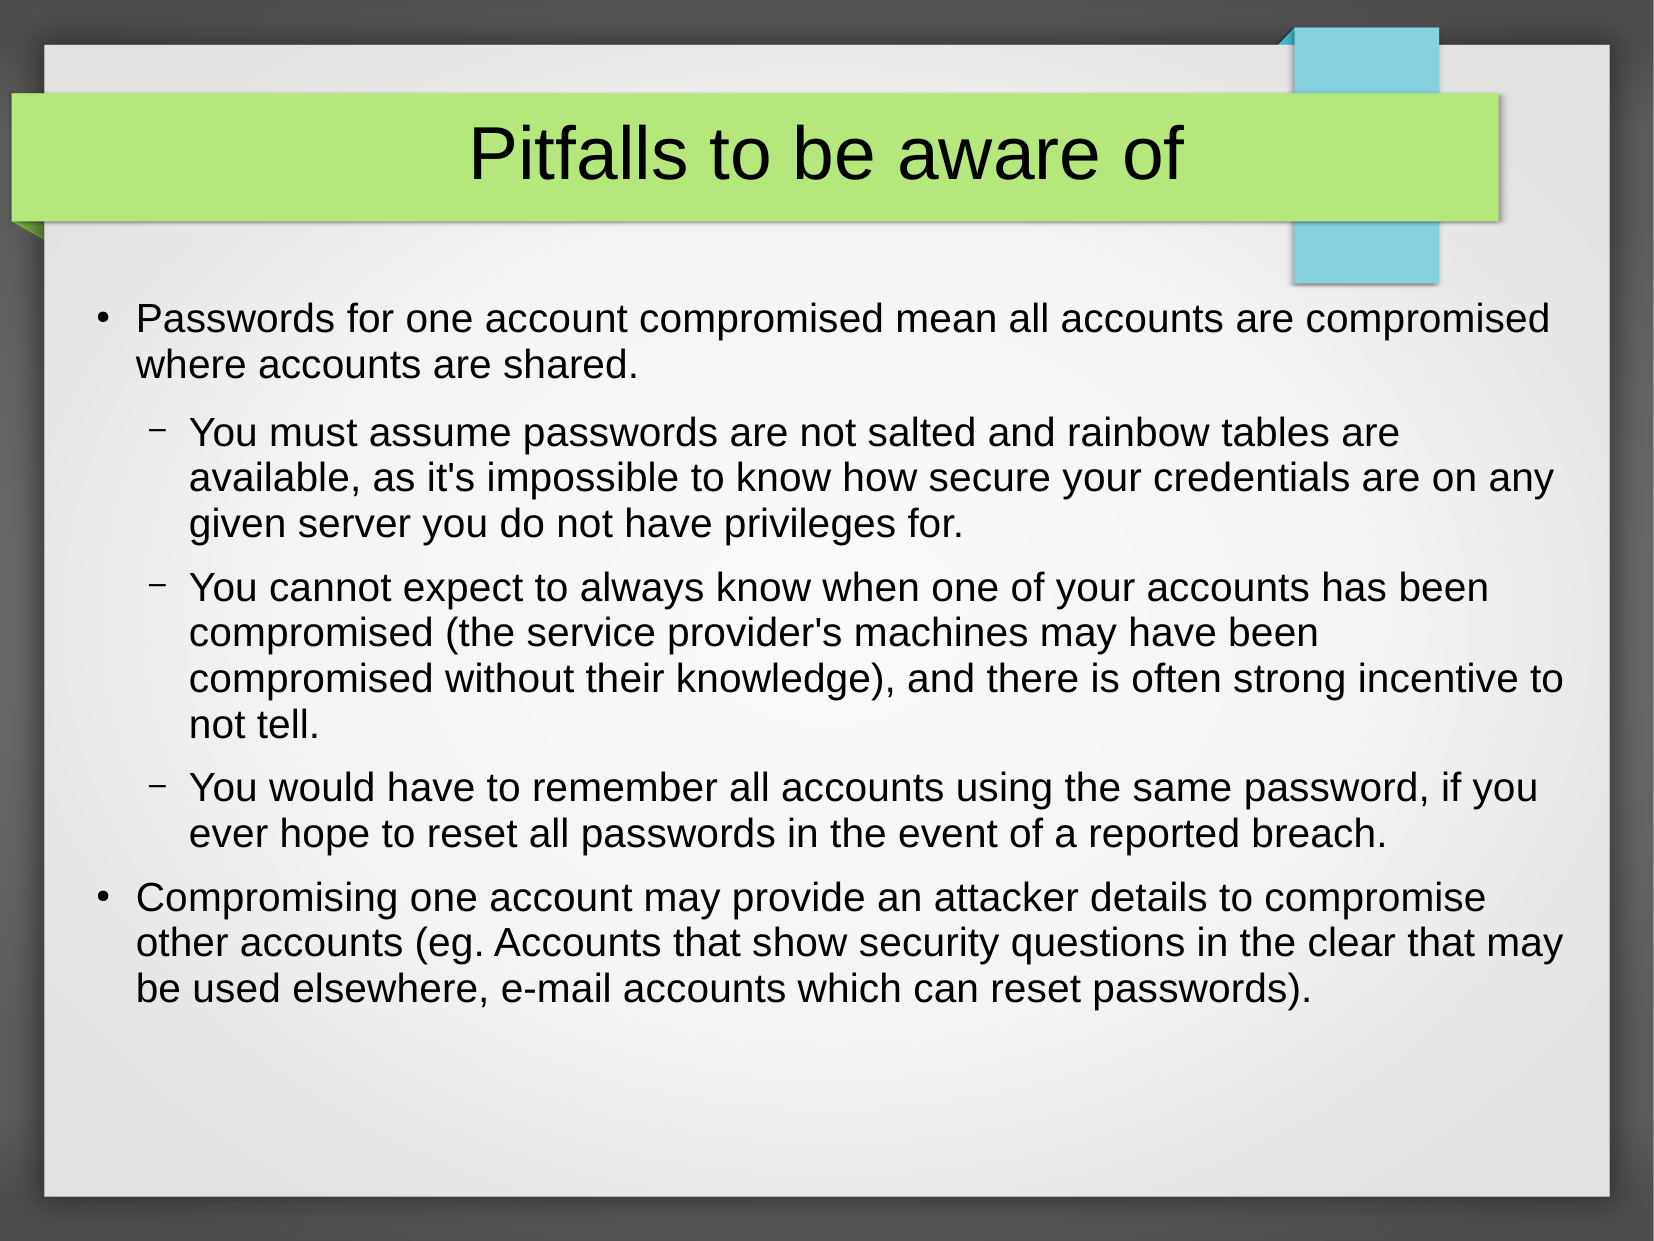

# Pitfalls to be aware of
Passwords for one account compromised mean all accounts are compromised where accounts are shared.
You must assume passwords are not salted and rainbow tables are available, as it's impossible to know how secure your credentials are on any given server you do not have privileges for.
You cannot expect to always know when one of your accounts has been compromised (the service provider's machines may have been compromised without their knowledge), and there is often strong incentive to not tell.
You would have to remember all accounts using the same password, if you ever hope to reset all passwords in the event of a reported breach.
Compromising one account may provide an attacker details to compromise other accounts (eg. Accounts that show security questions in the clear that may be used elsewhere, e-mail accounts which can reset passwords).